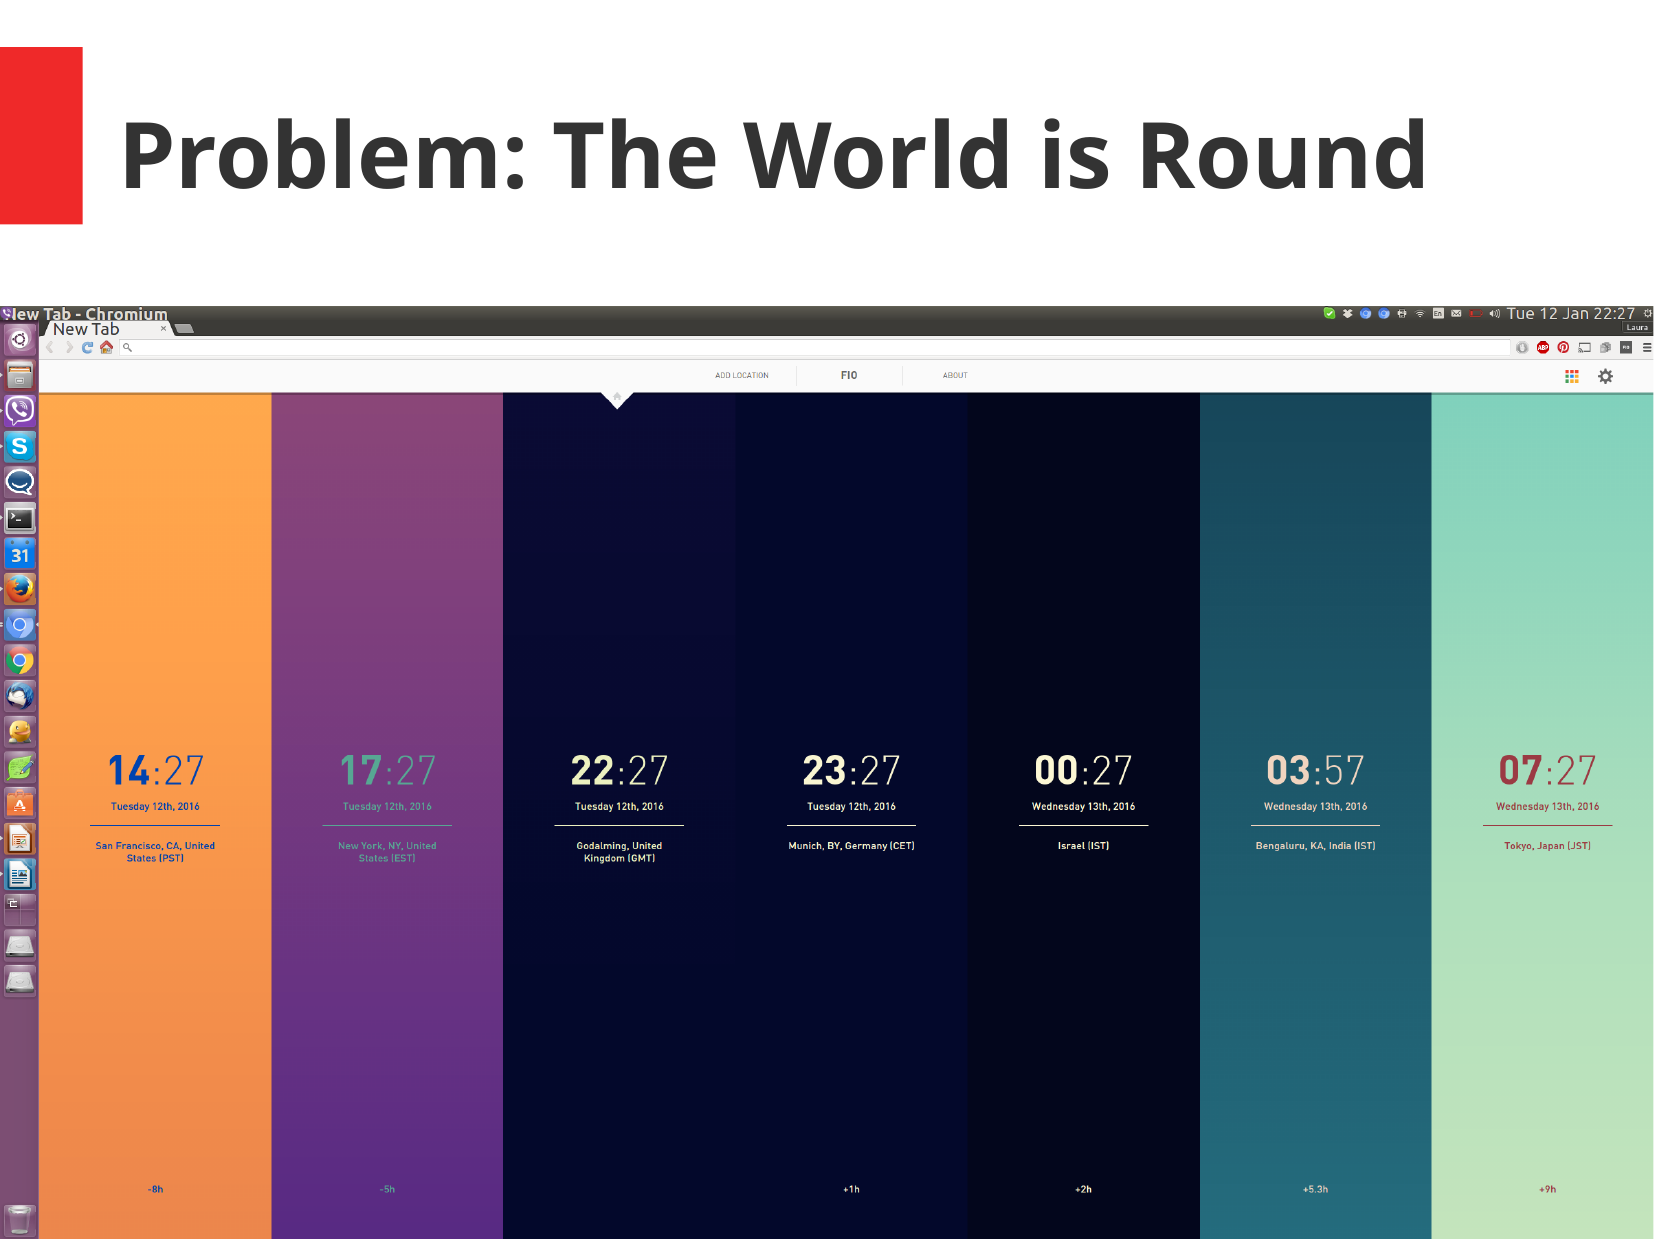

# Problem: The World is Round
@czajkowski
3